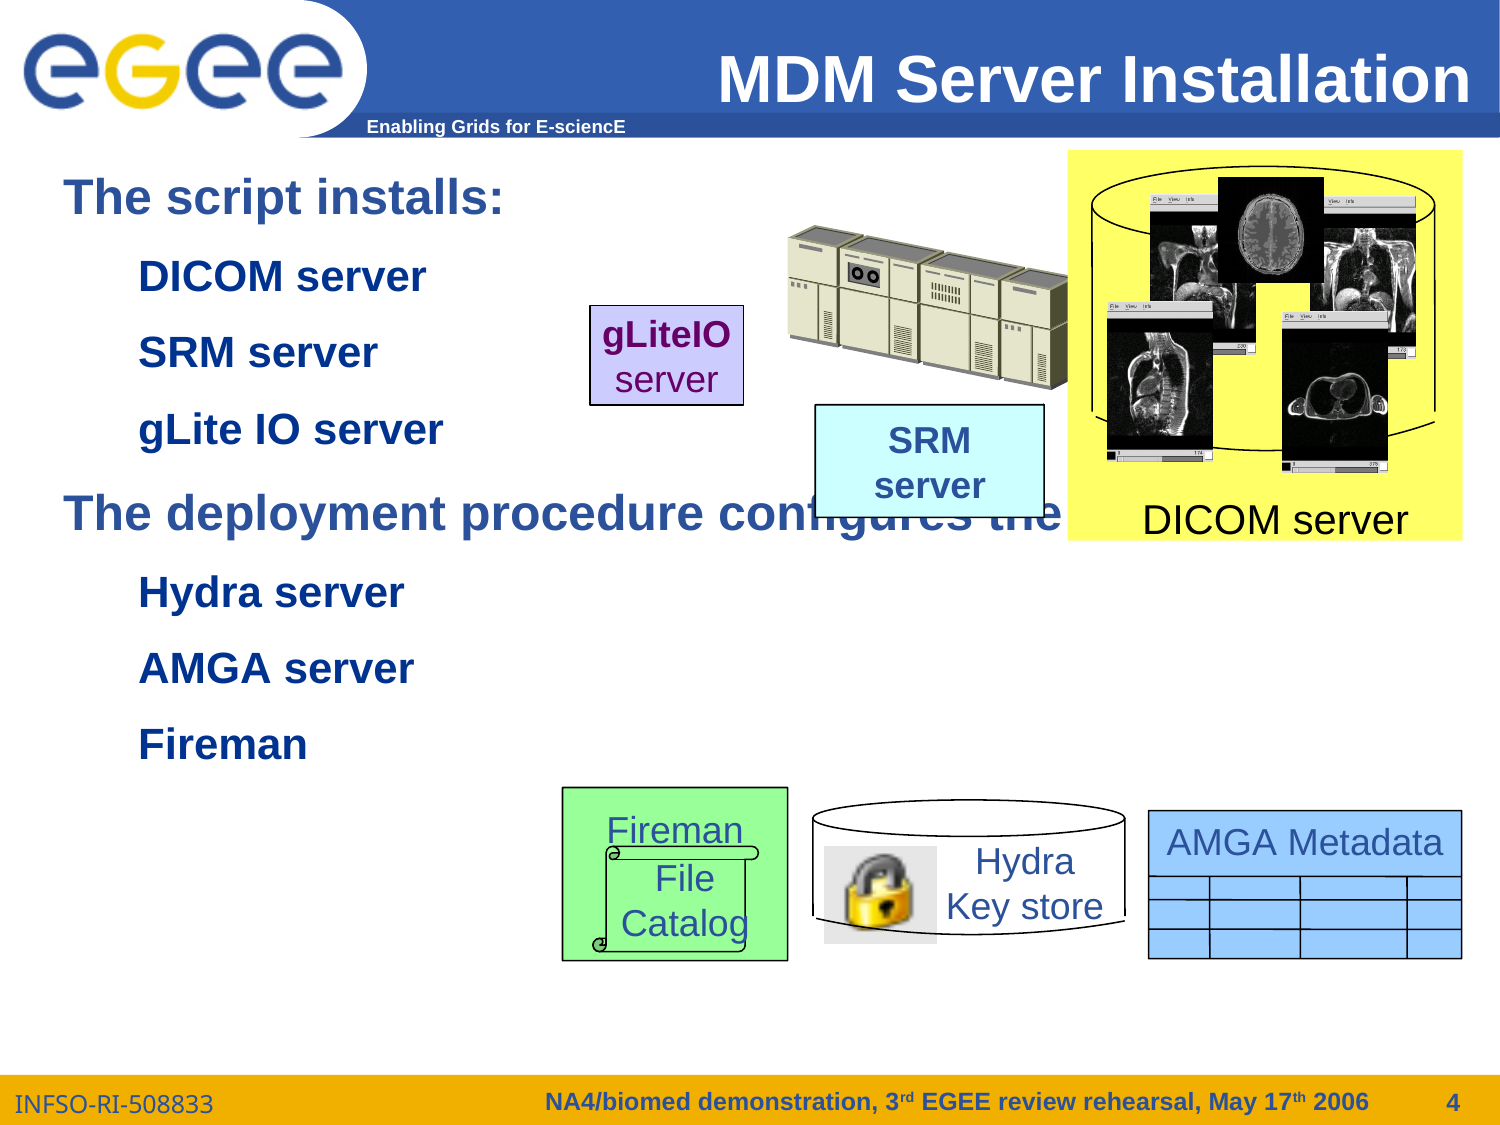

# MDM Server Installation
The script installs:
DICOM server
SRM server
gLite IO server
The deployment procedure configures the access to:
Hydra server
AMGA server
Fireman
gLiteIO
server
SRM
server
DICOM server
Fireman
File
Catalog
Hydra
Key store
AMGA Metadata